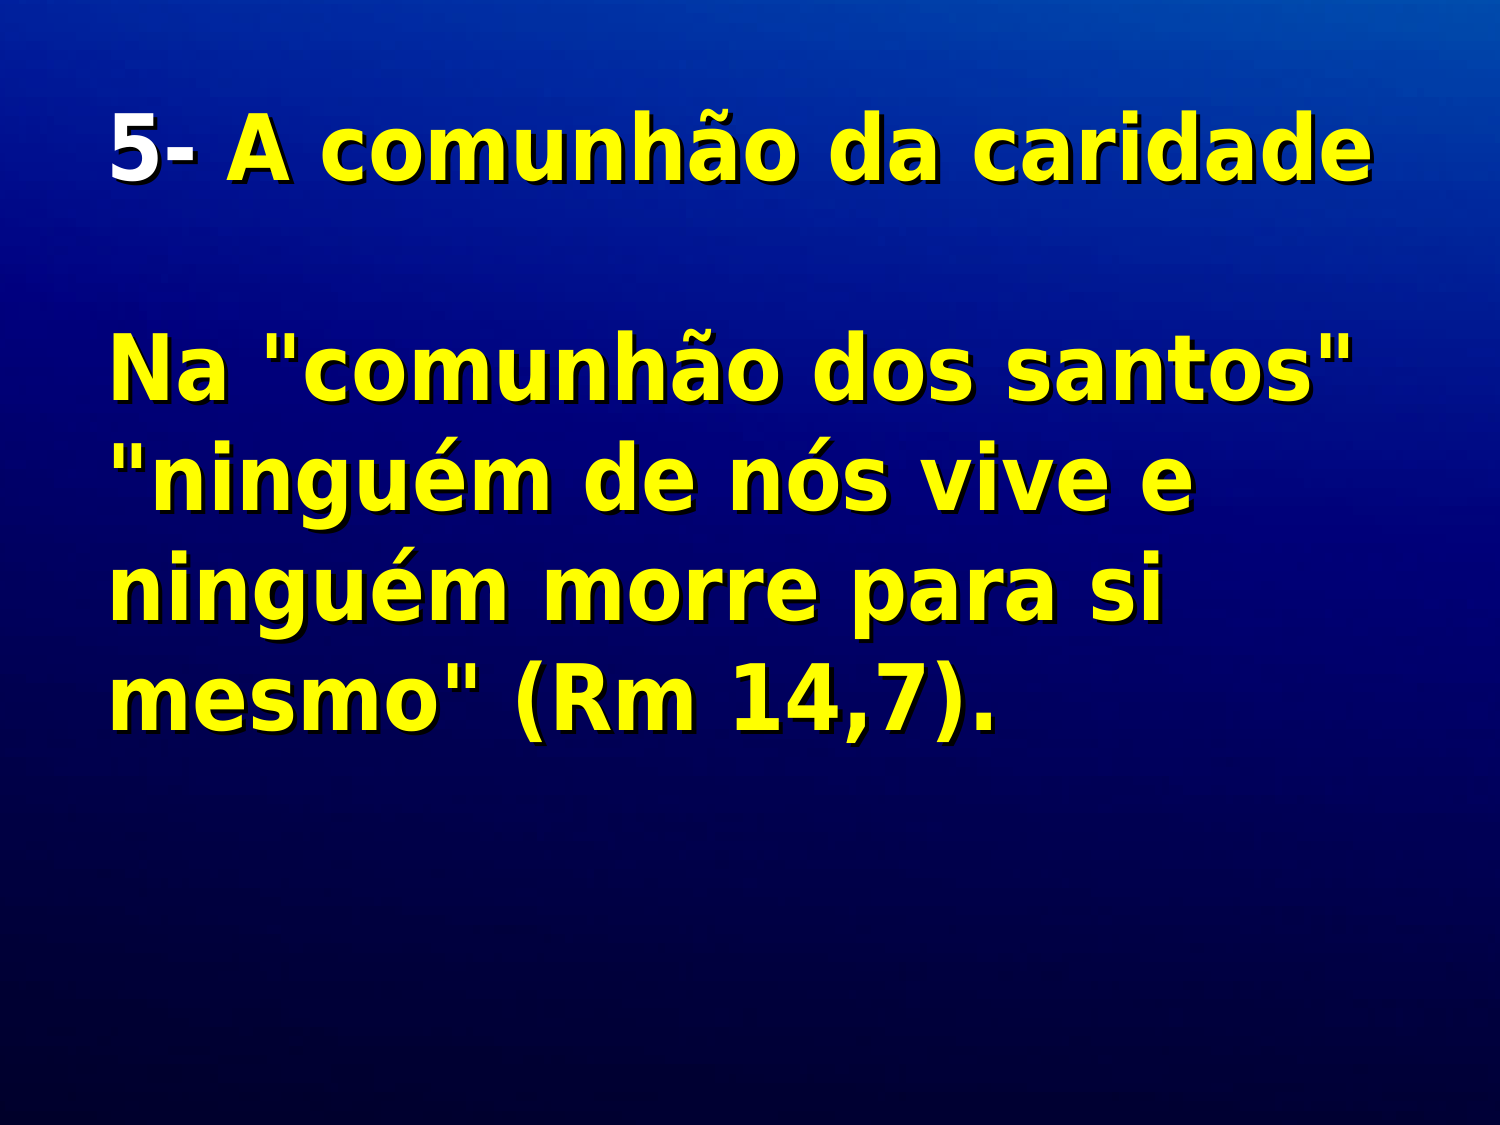

5- A comunhão da caridade
Na "comunhão dos santos" "ninguém de nós vive e ninguém morre para si mesmo" (Rm 14,7).